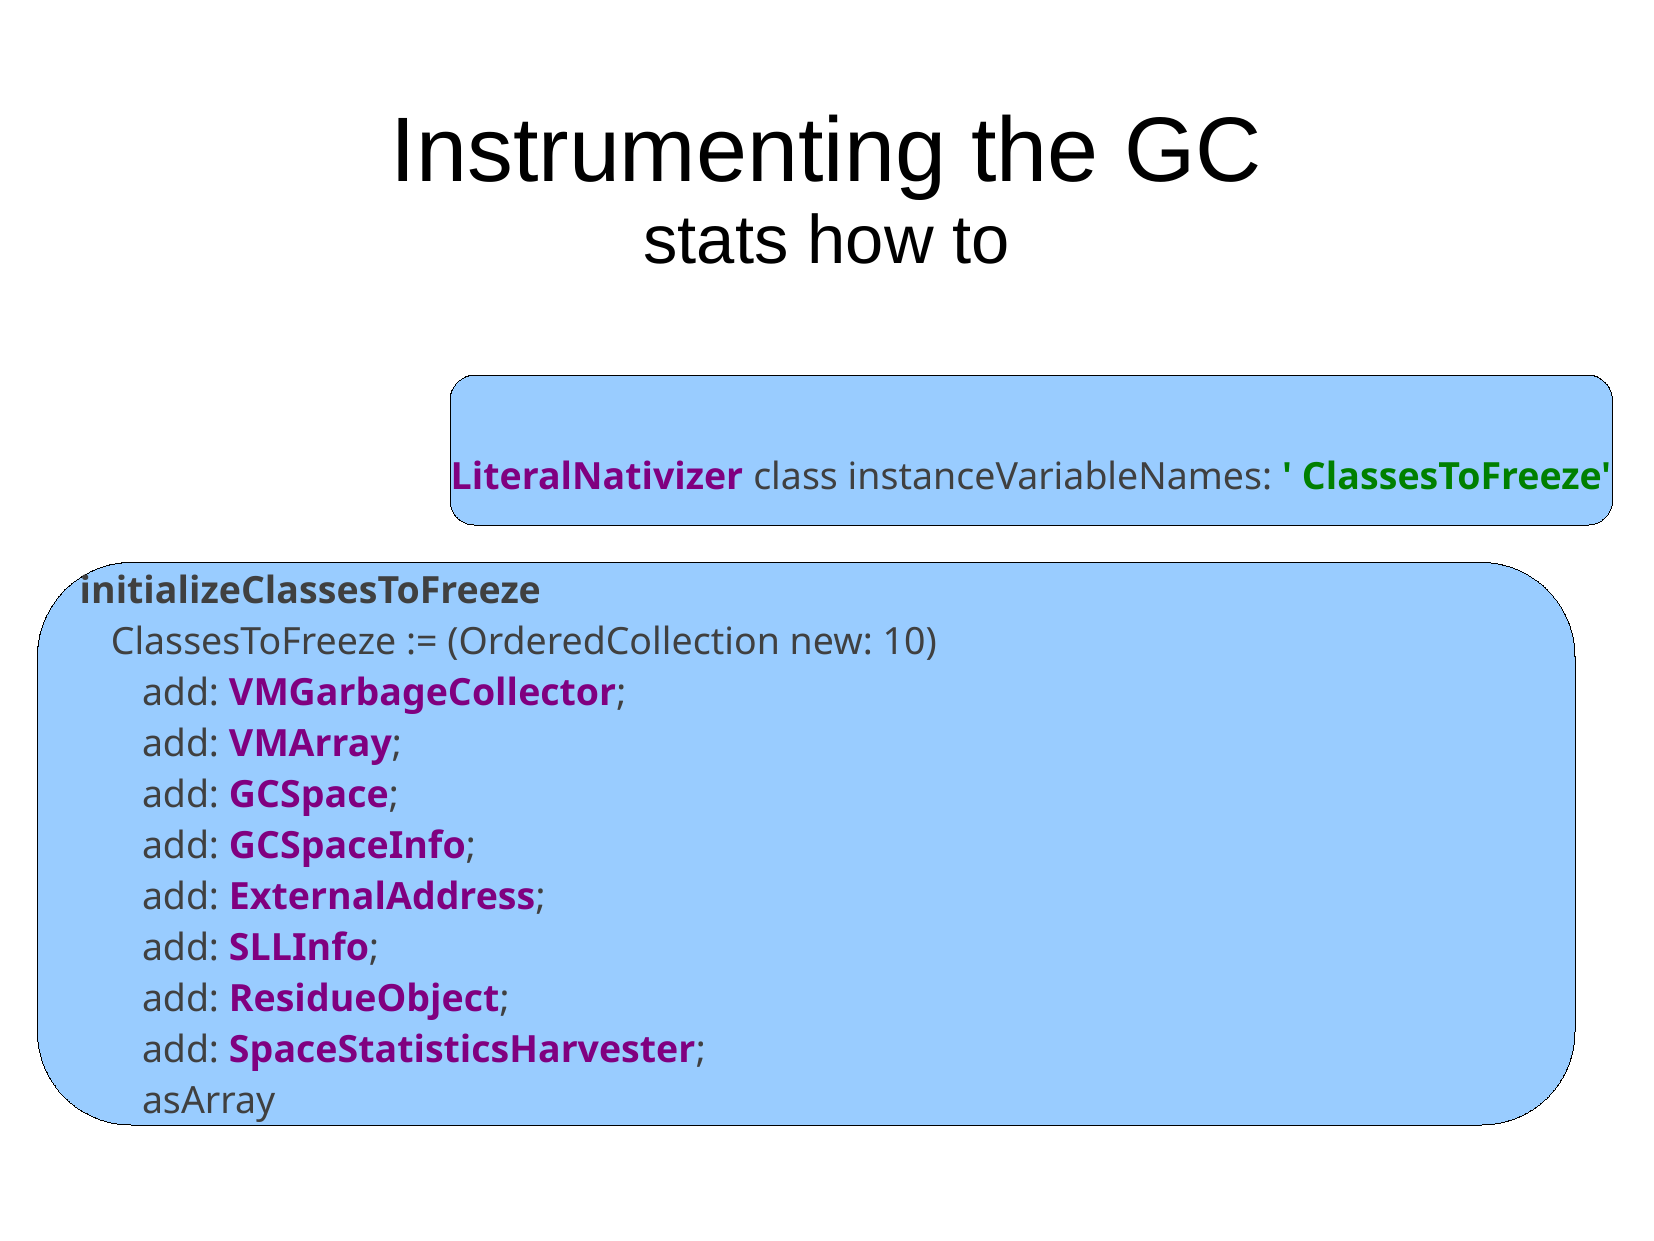

Instrumenting the GC
stats how to
LiteralNativizer class instanceVariableNames: ' ClassesToFreeze'
initializeClassesToFreeze
	ClassesToFreeze := (OrderedCollection new: 10)
		add: VMGarbageCollector;
		add: VMArray;
		add: GCSpace;
		add: GCSpaceInfo;
		add: ExternalAddress;
		add: SLLInfo;
		add: ResidueObject;
		add: SpaceStatisticsHarvester;
		asArray